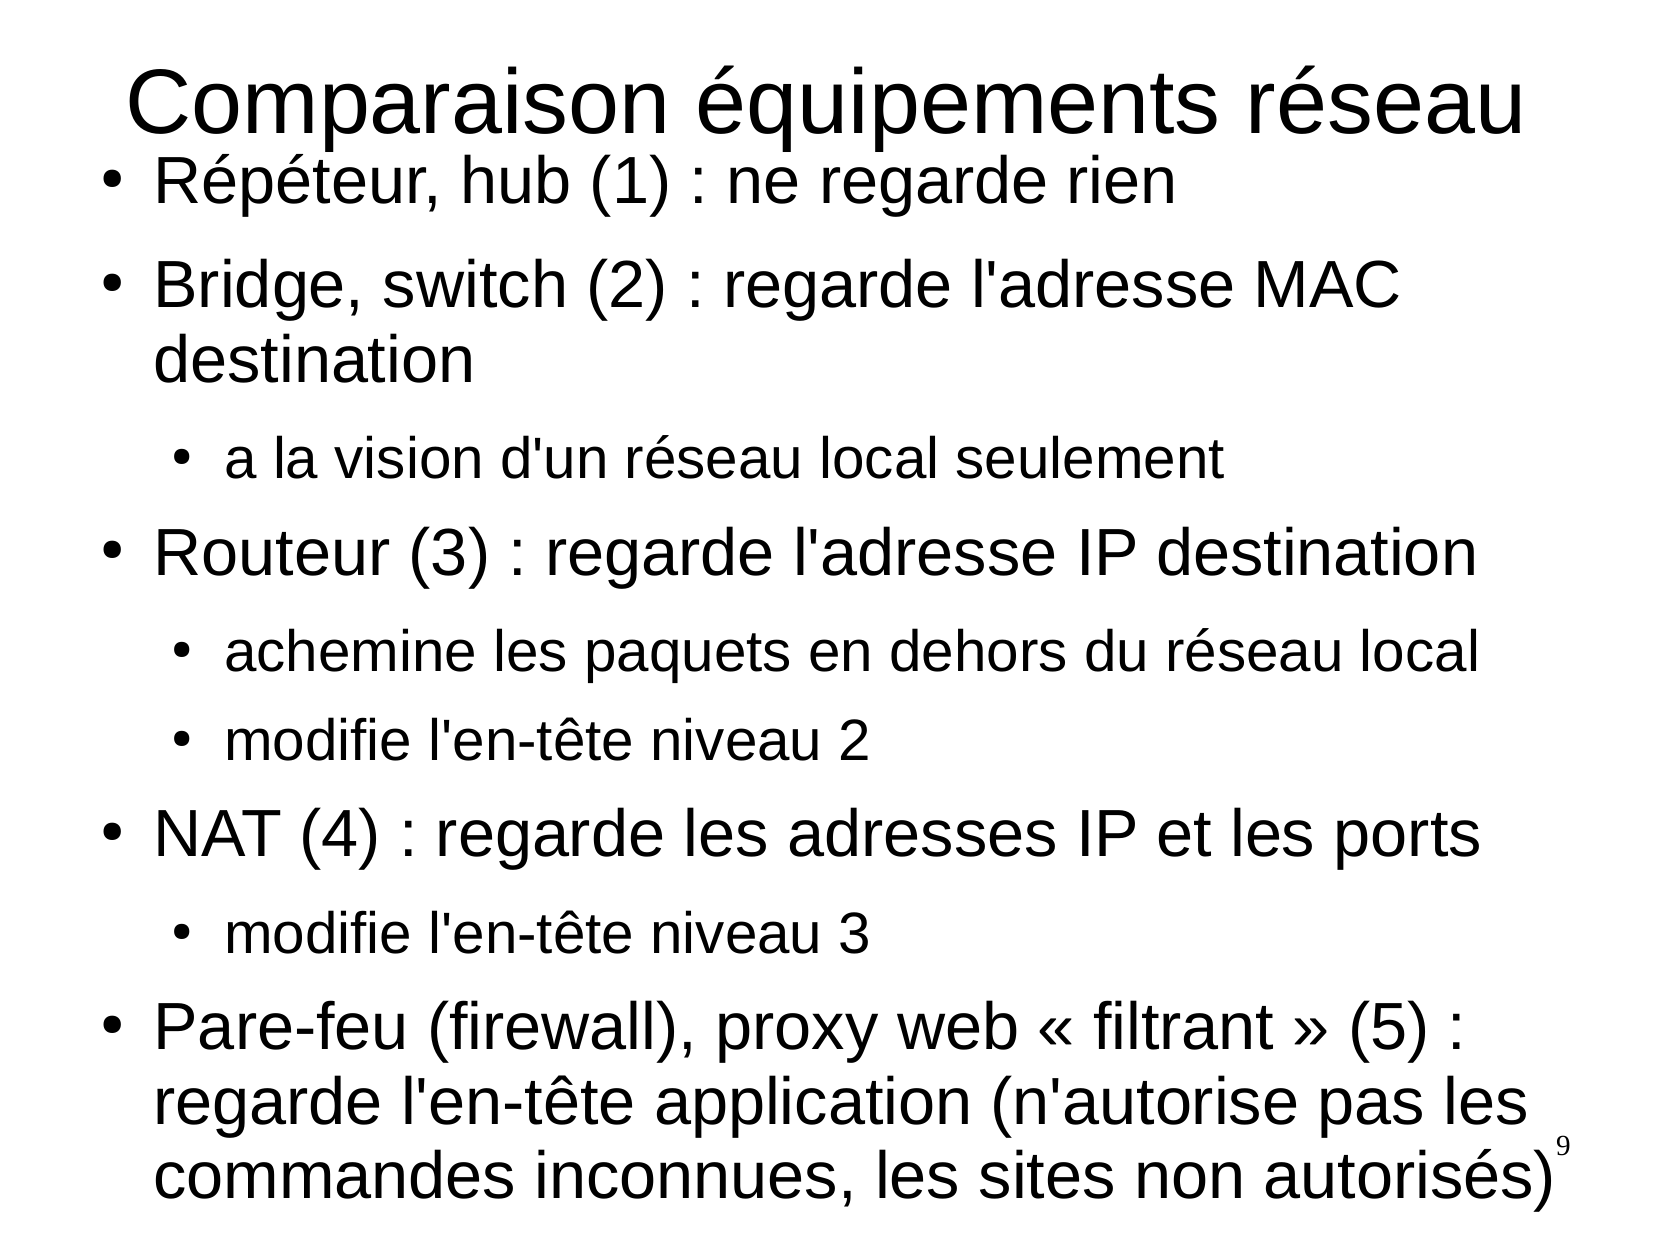

# Comparaison équipements réseau
Répéteur, hub (1) : ne regarde rien
Bridge, switch (2) : regarde l'adresse MAC destination
a la vision d'un réseau local seulement
Routeur (3) : regarde l'adresse IP destination
achemine les paquets en dehors du réseau local
modifie l'en-tête niveau 2
NAT (4) : regarde les adresses IP et les ports
modifie l'en-tête niveau 3
Pare-feu (firewall), proxy web « filtrant » (5) : regarde l'en-tête application (n'autorise pas les commandes inconnues, les sites non autorisés)
9